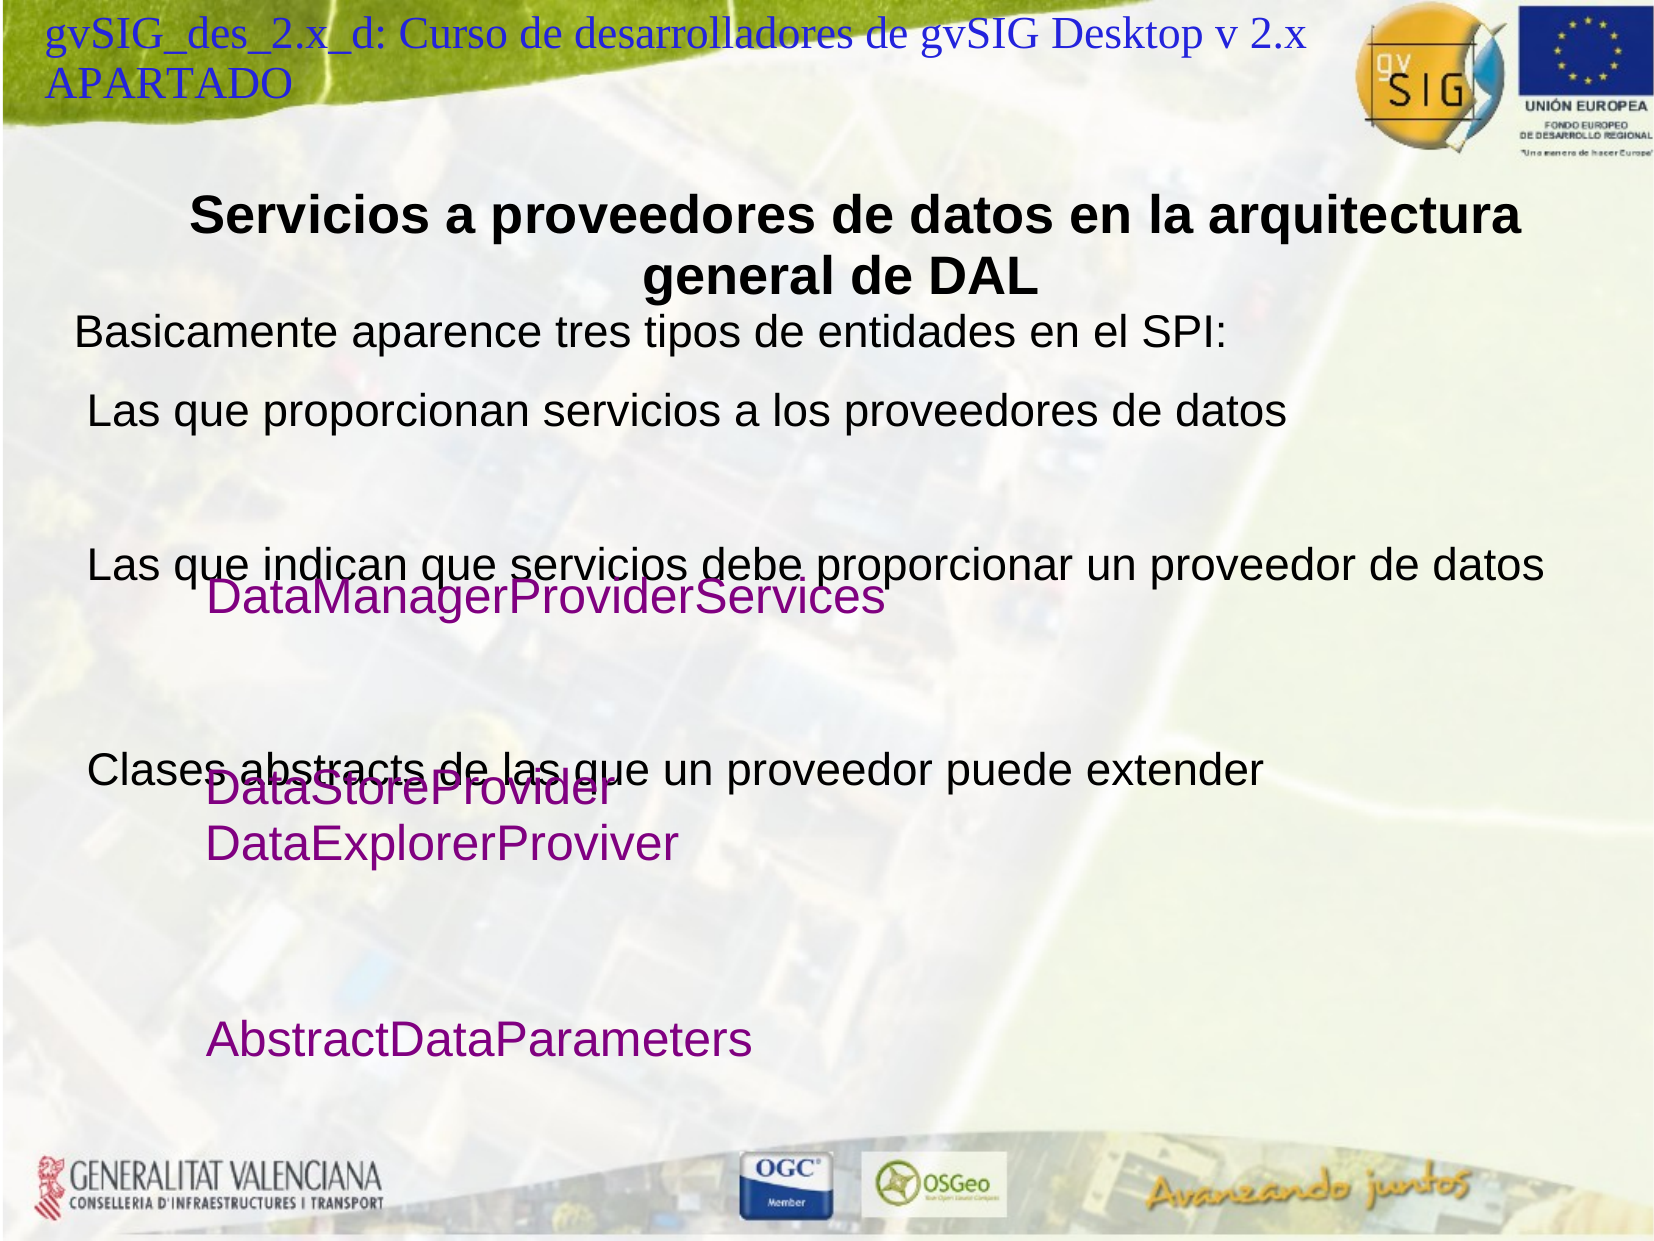

Servicios a proveedores de datos en la arquitectura general de DAL
Basicamente aparence tres tipos de entidades en el SPI:
 Las que proporcionan servicios a los proveedores de datos
 Las que indican que servicios debe proporcionar un proveedor de datos
 Clases abstracts de las que un proveedor puede extender
 DataManagerProviderServices
 DataStoreProvider
 DataExplorerProviver
 AbstractDataParameters